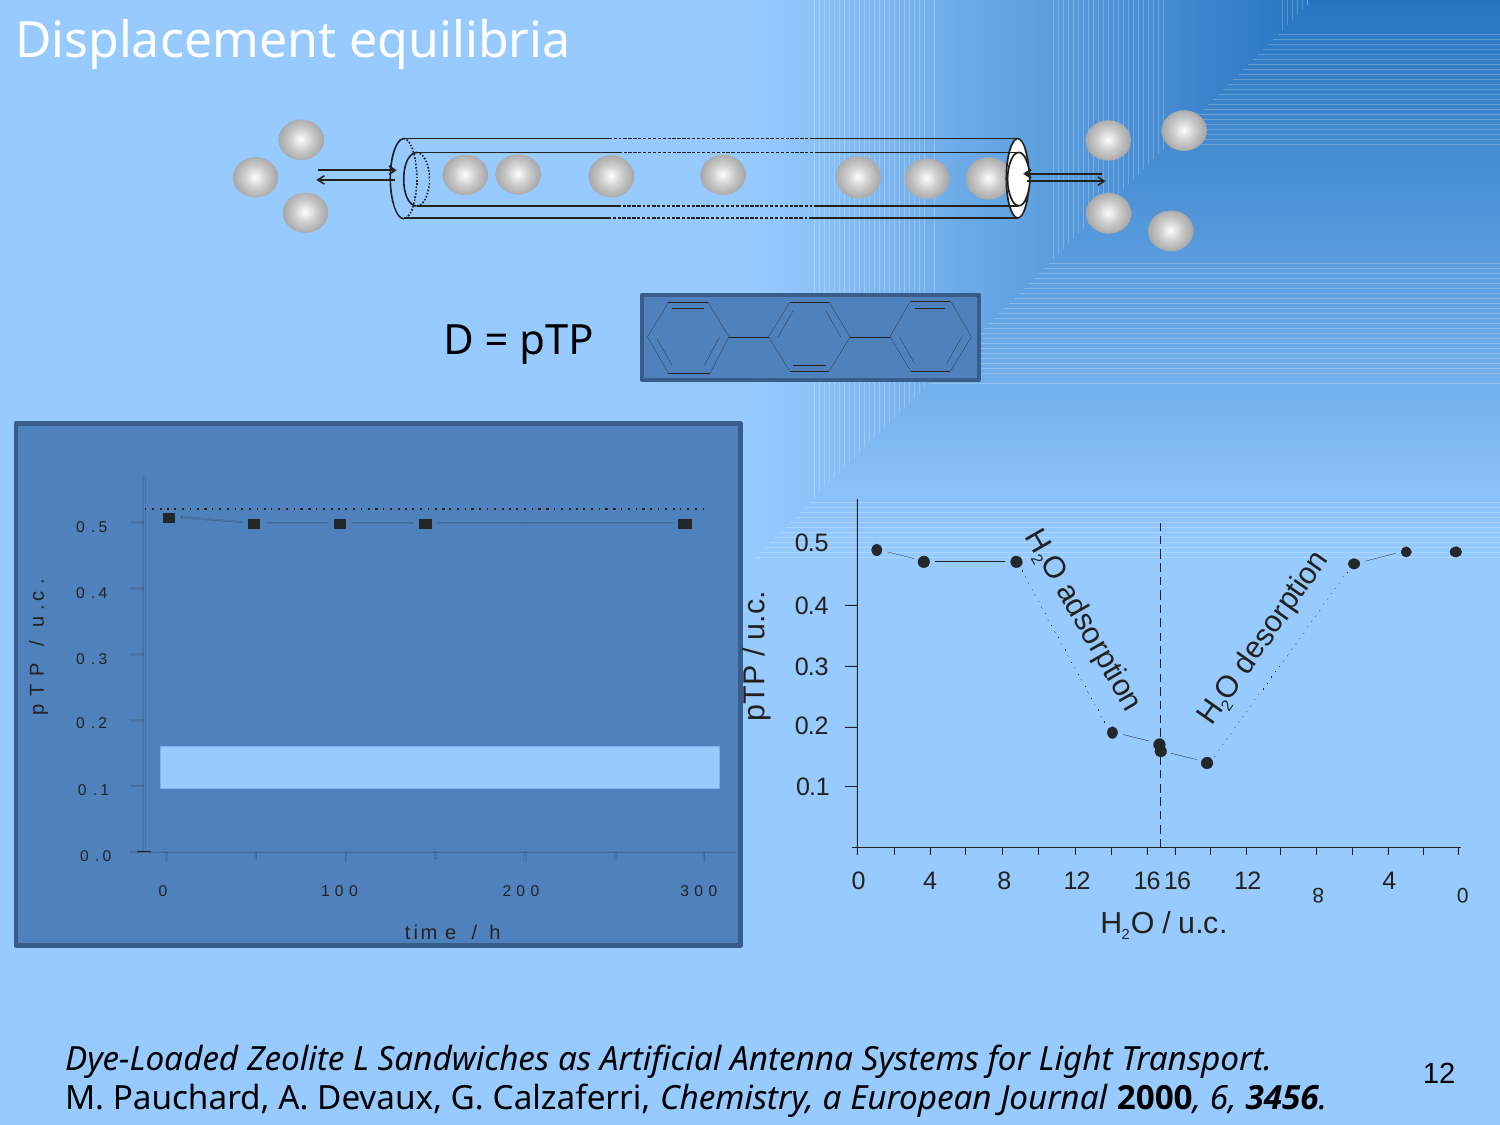

Displacement equilibria
D = pTP
Dye-Loaded Zeolite L Sandwiches as Artificial Antenna Systems for Light Transport.
M. Pauchard, A. Devaux, G. Calzaferri, Chemistry, a European Journal 2000, 6, 3456.